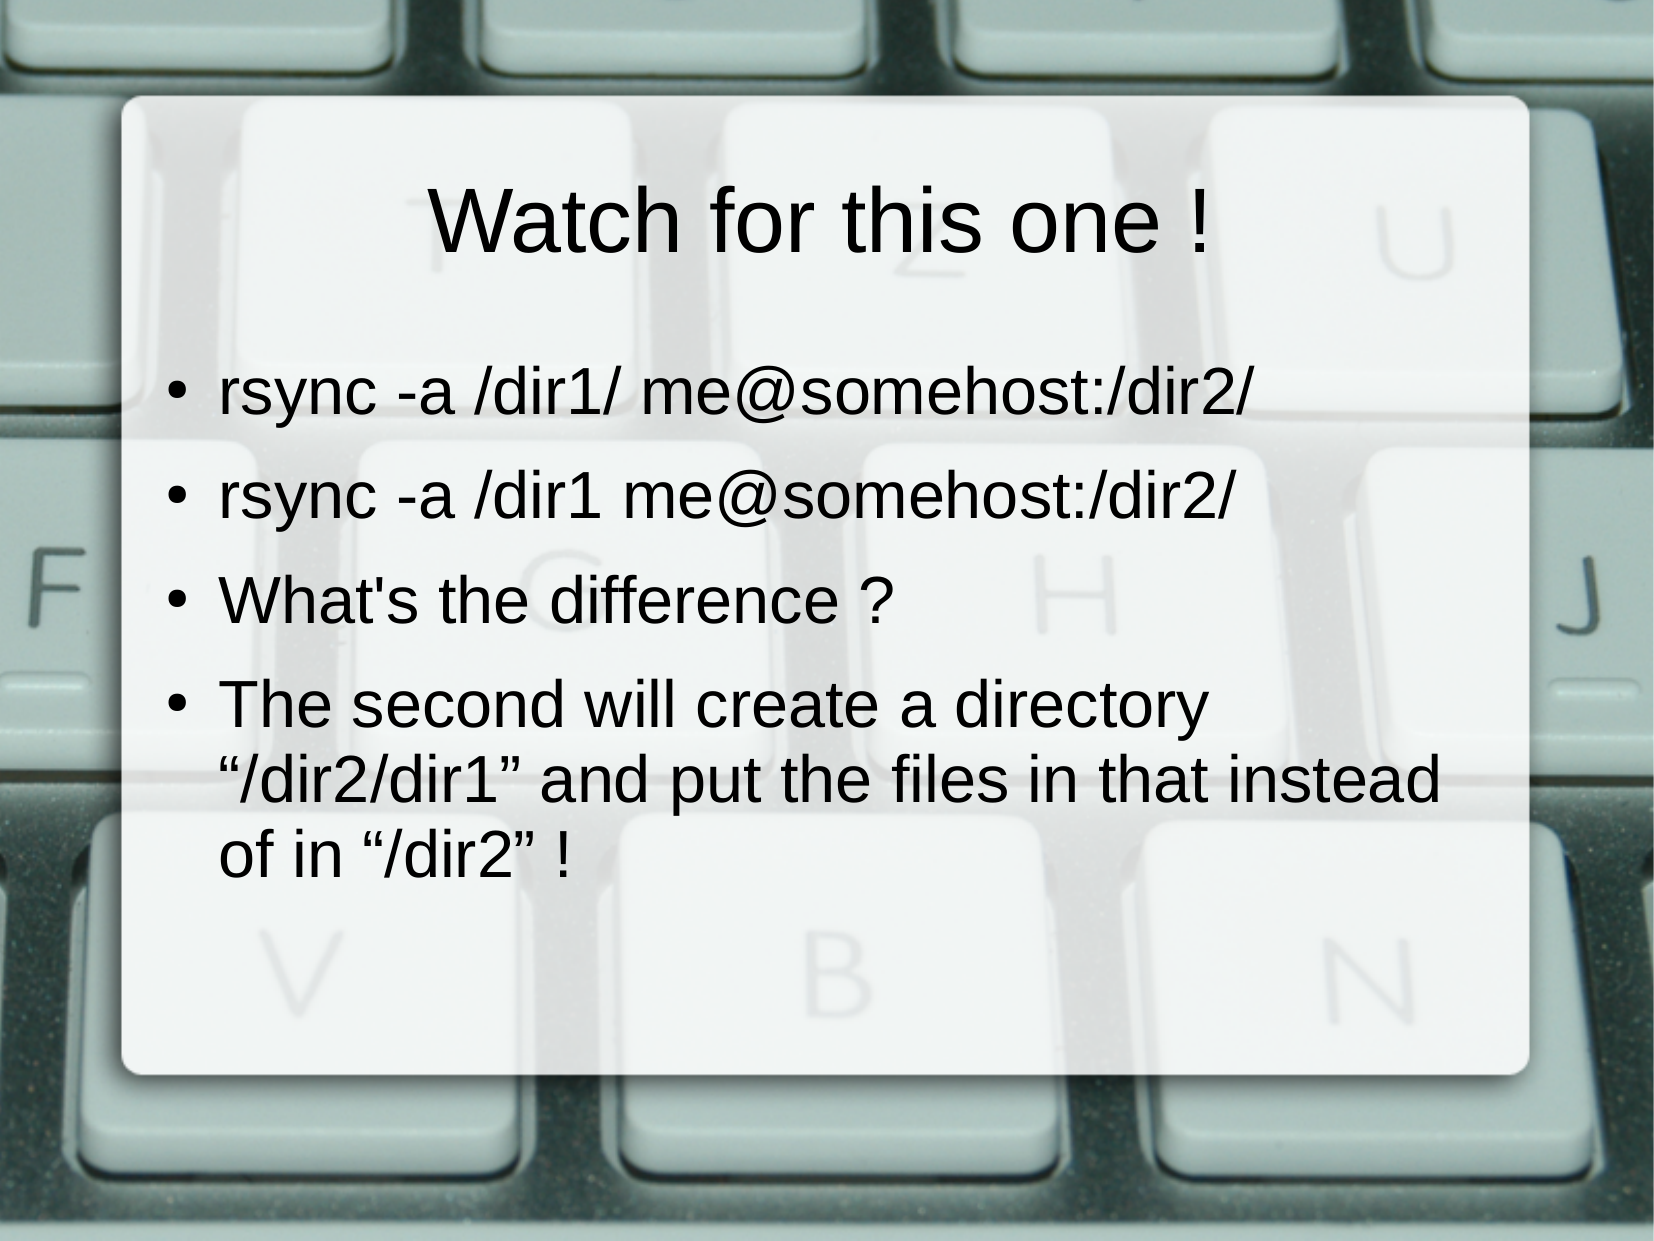

# Watch for this one !
rsync -a /dir1/ me@somehost:/dir2/
rsync -a /dir1 me@somehost:/dir2/
What's the difference ?
The second will create a directory “/dir2/dir1” and put the files in that instead of in “/dir2” !